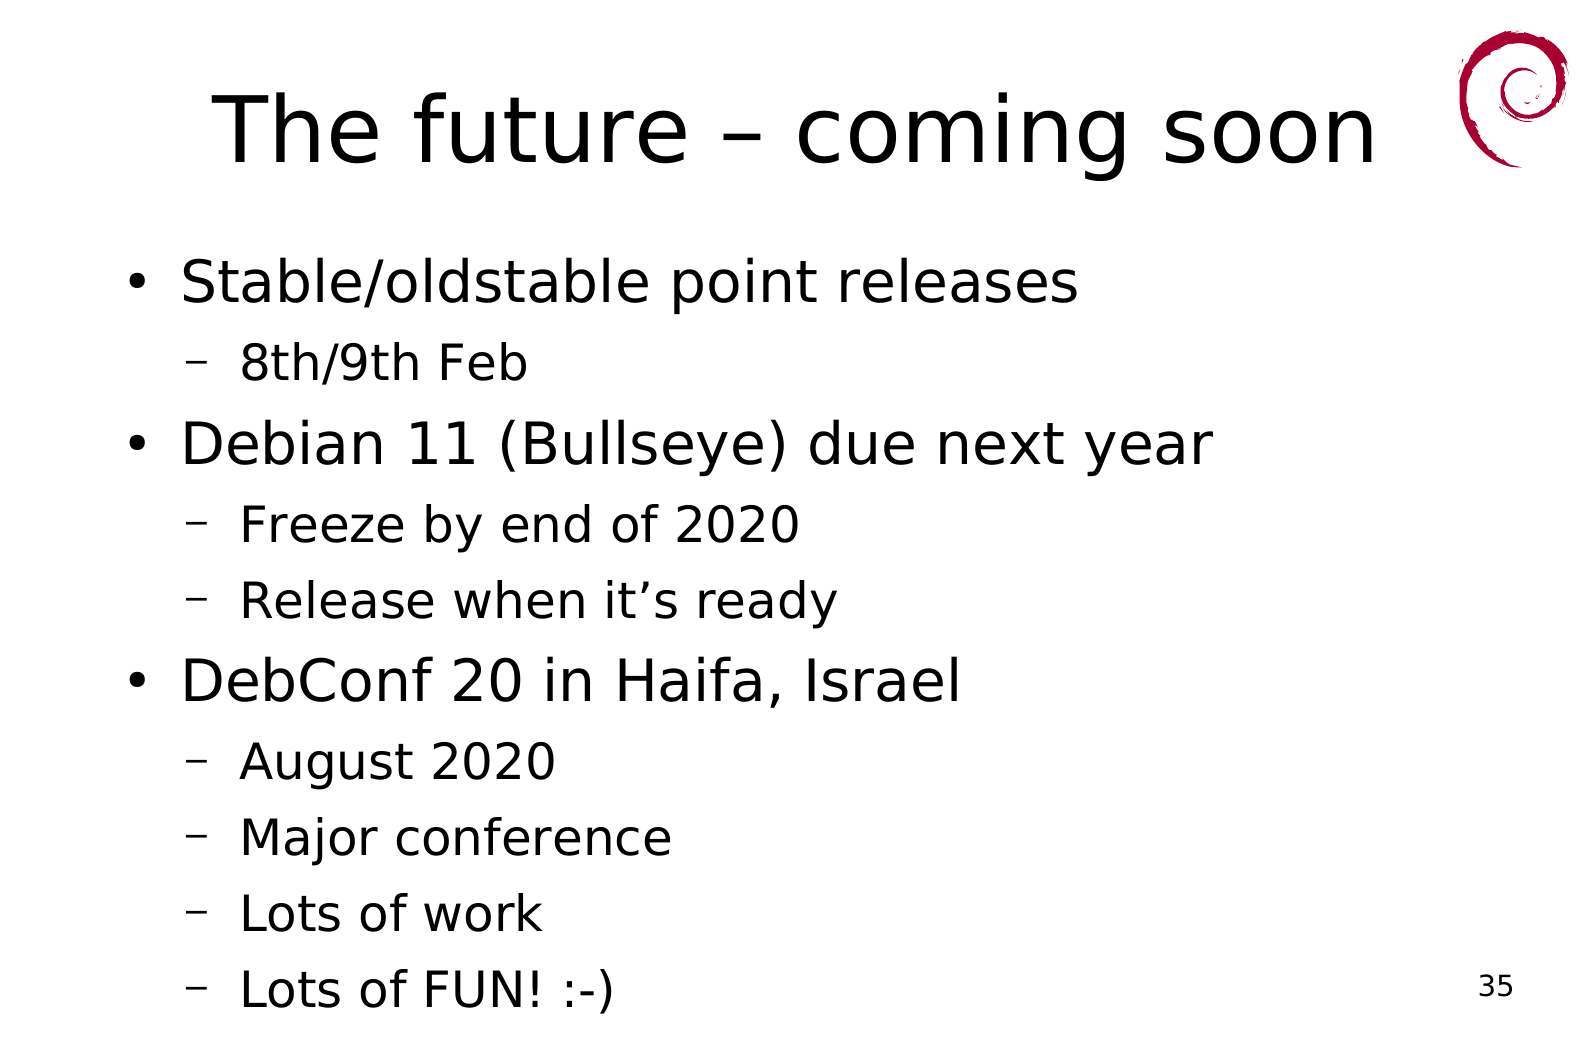

# The future – coming soon
Stable/oldstable point releases
8th/9th Feb
Debian 11 (Bullseye) due next year
Freeze by end of 2020
Release when it’s ready
DebConf 20 in Haifa, Israel
August 2020
Major conference
Lots of work
Lots of FUN! :-)
35